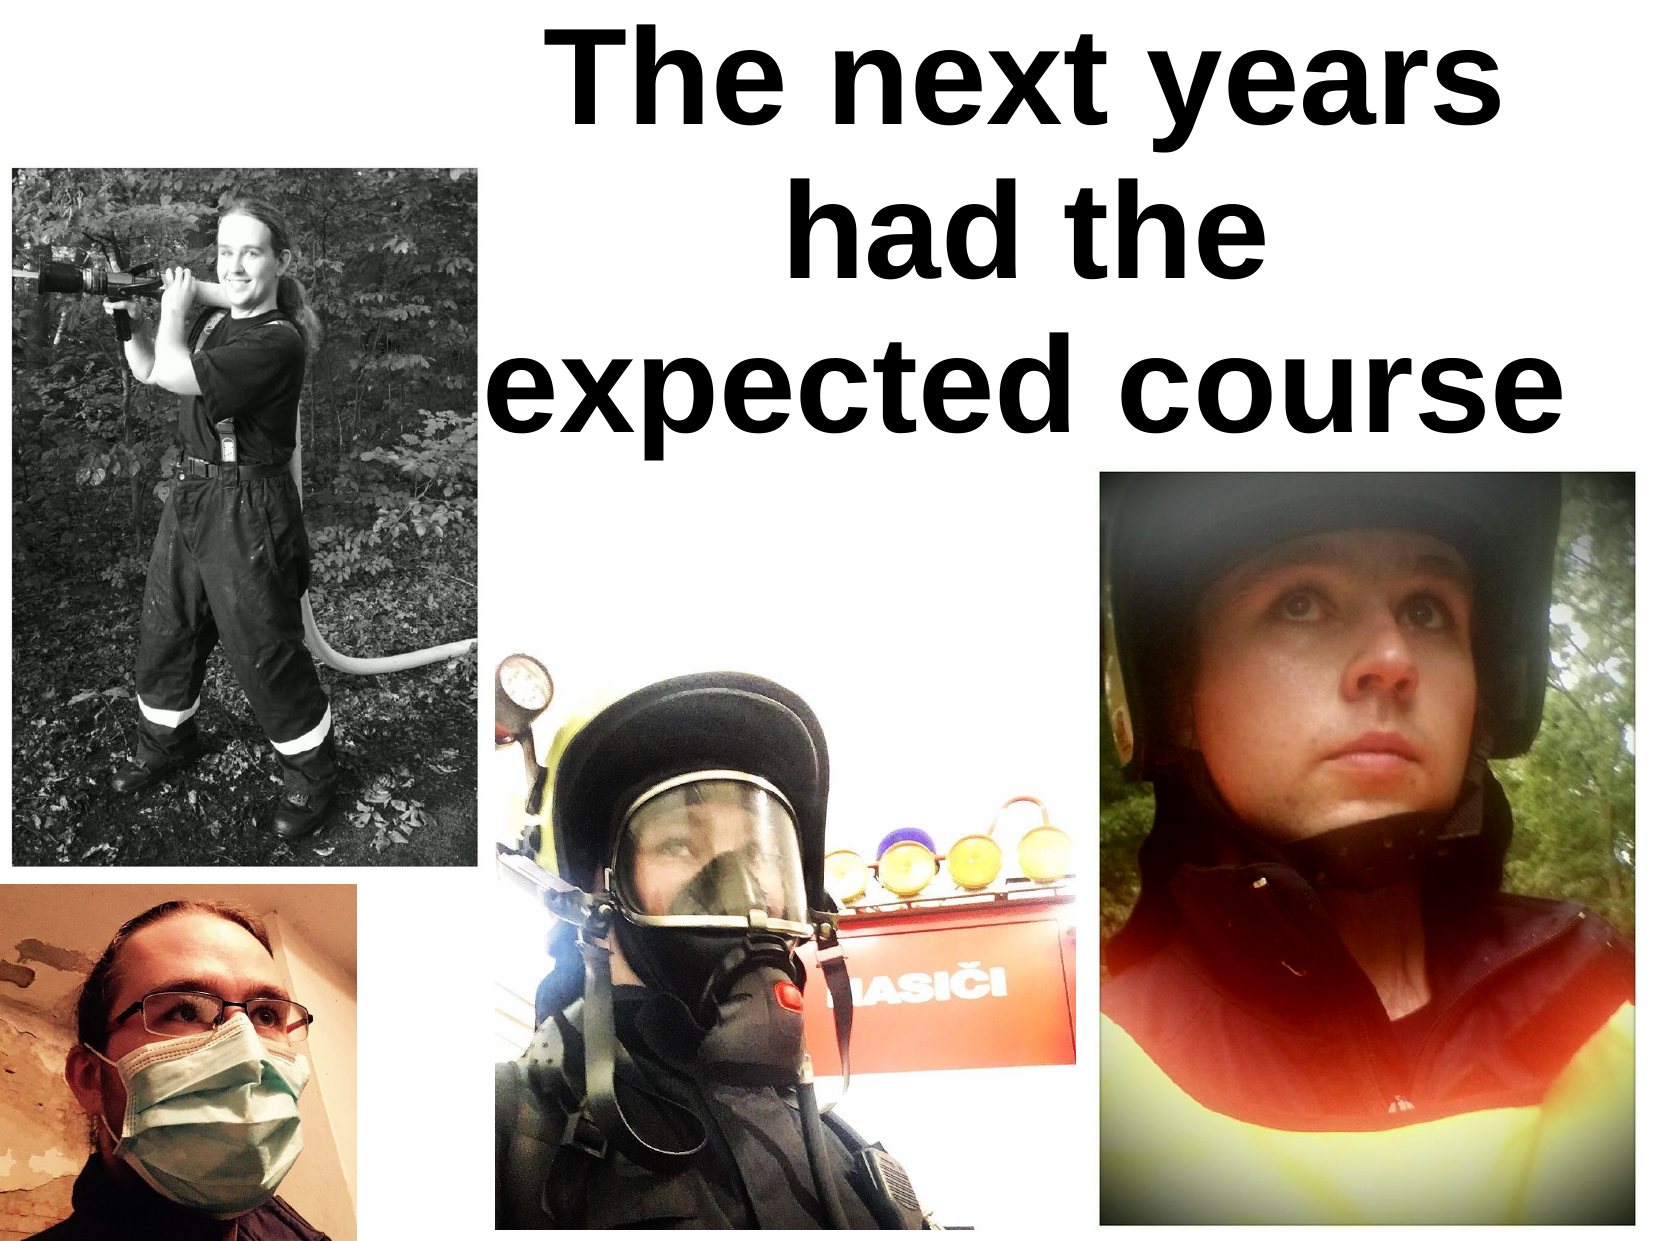

# The next years had the expected course